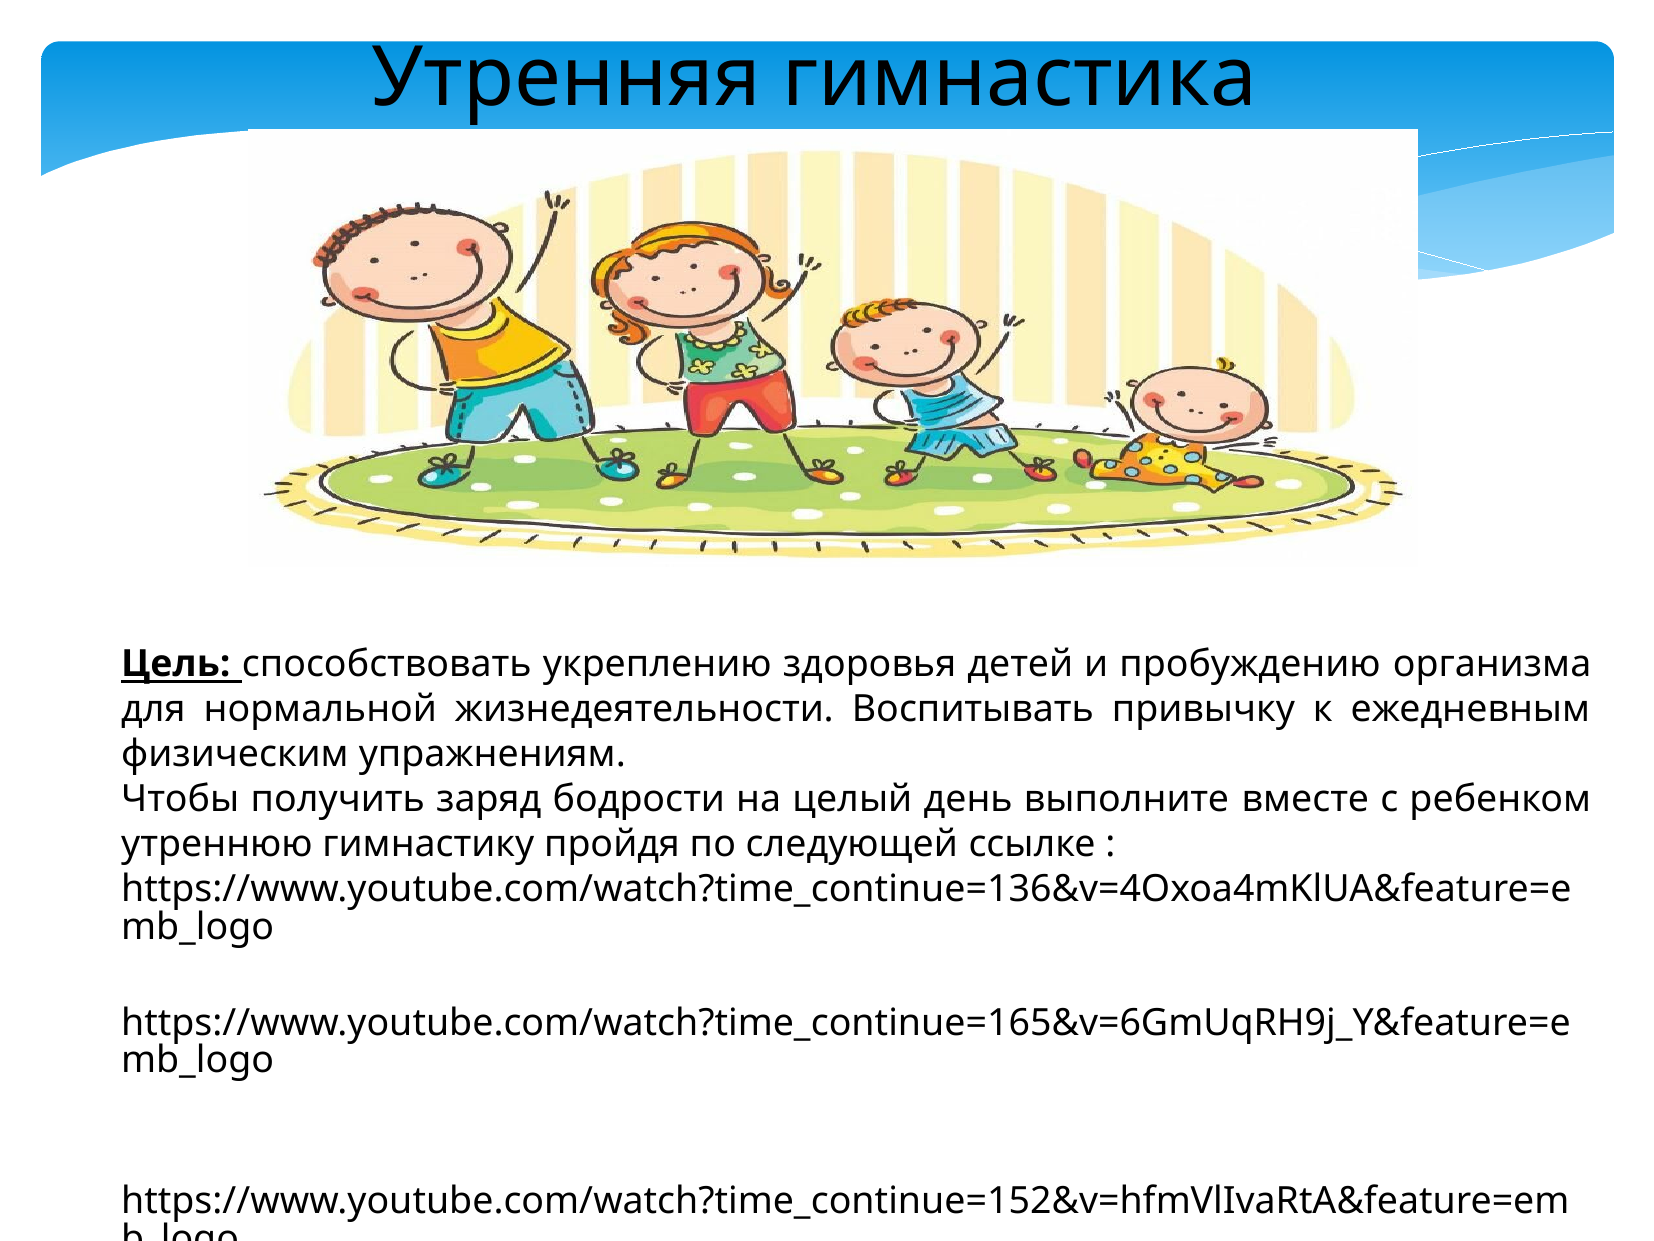

Утренняя гимнастика
Цель: способствовать укреплению здоровья детей и пробуждению организма для нормальной жизнедеятельности. Воспитывать привычку к ежедневным физическим упражнениям.
Чтобы получить заряд бодрости на целый день выполните вместе с ребенком утреннюю гимнастику пройдя по следующей cсылке :
https://www.youtube.com/watch?time_continue=136&v=4Oxoa4mKlUA&feature=emb_logo
https://www.youtube.com/watch?time_continue=165&v=6GmUqRH9j_Y&feature=emb_logo
https://www.youtube.com/watch?time_continue=152&v=hfmVlIvaRtA&feature=emb_logo